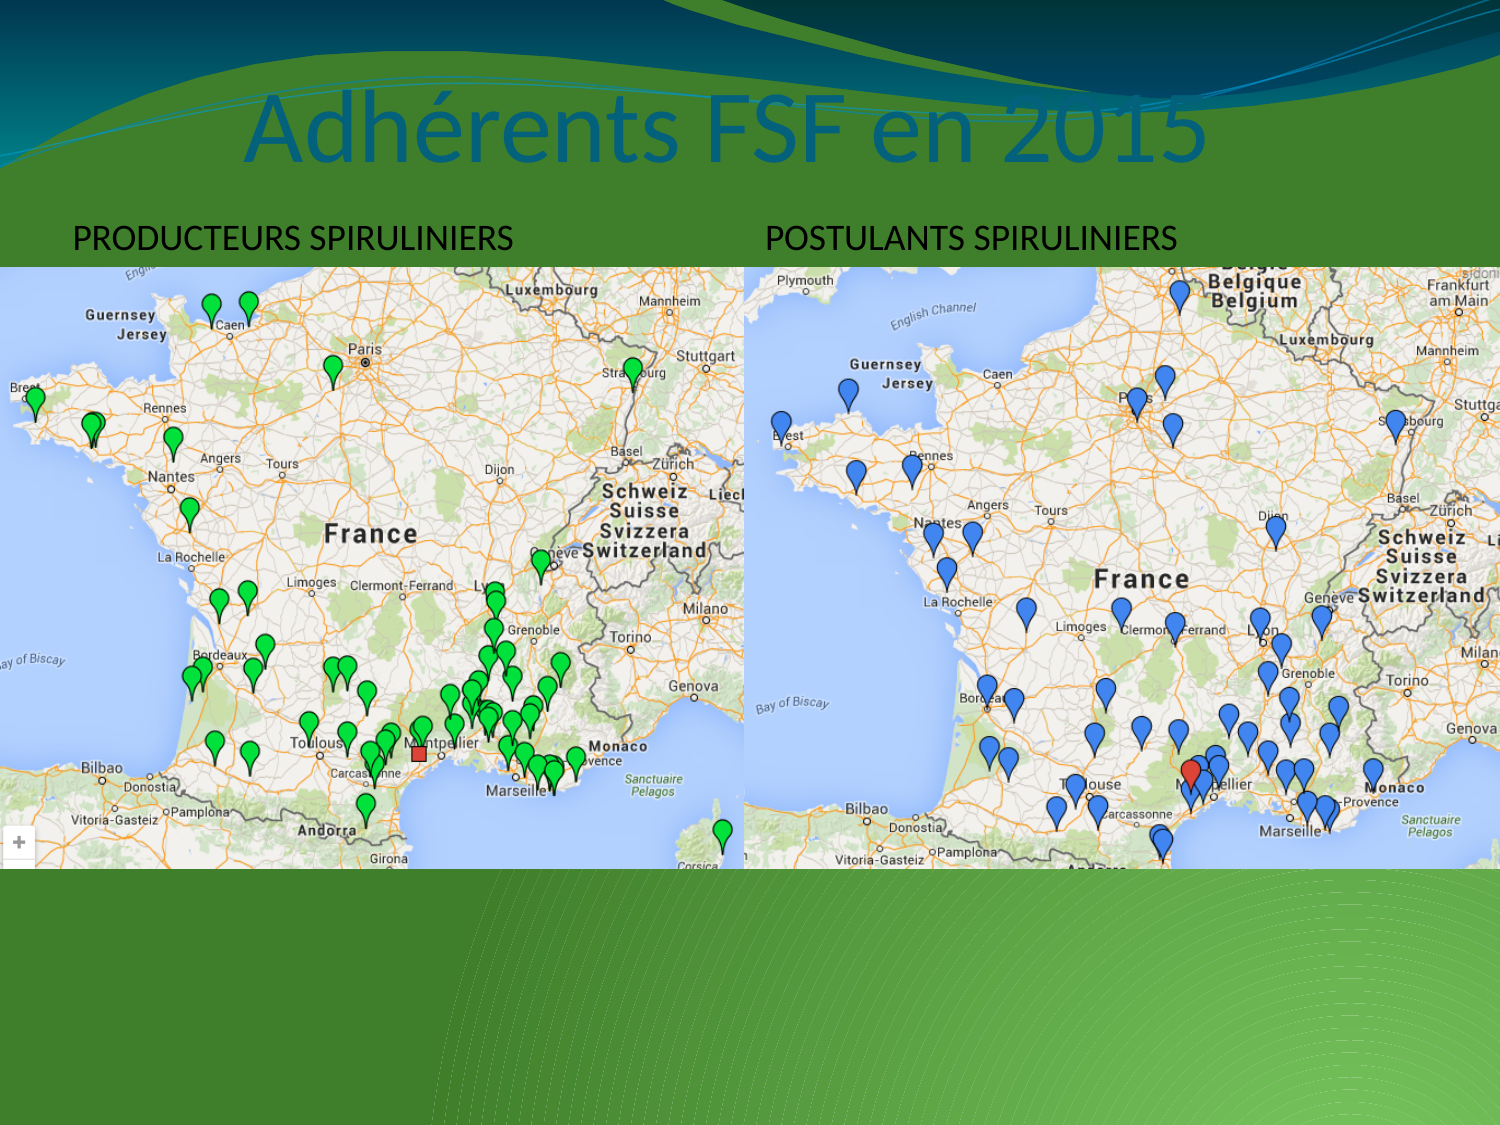

# Adhérents FSF en 2015
PRODUCTEURS SPIRULINIERS
POSTULANTS SPIRULINIERS